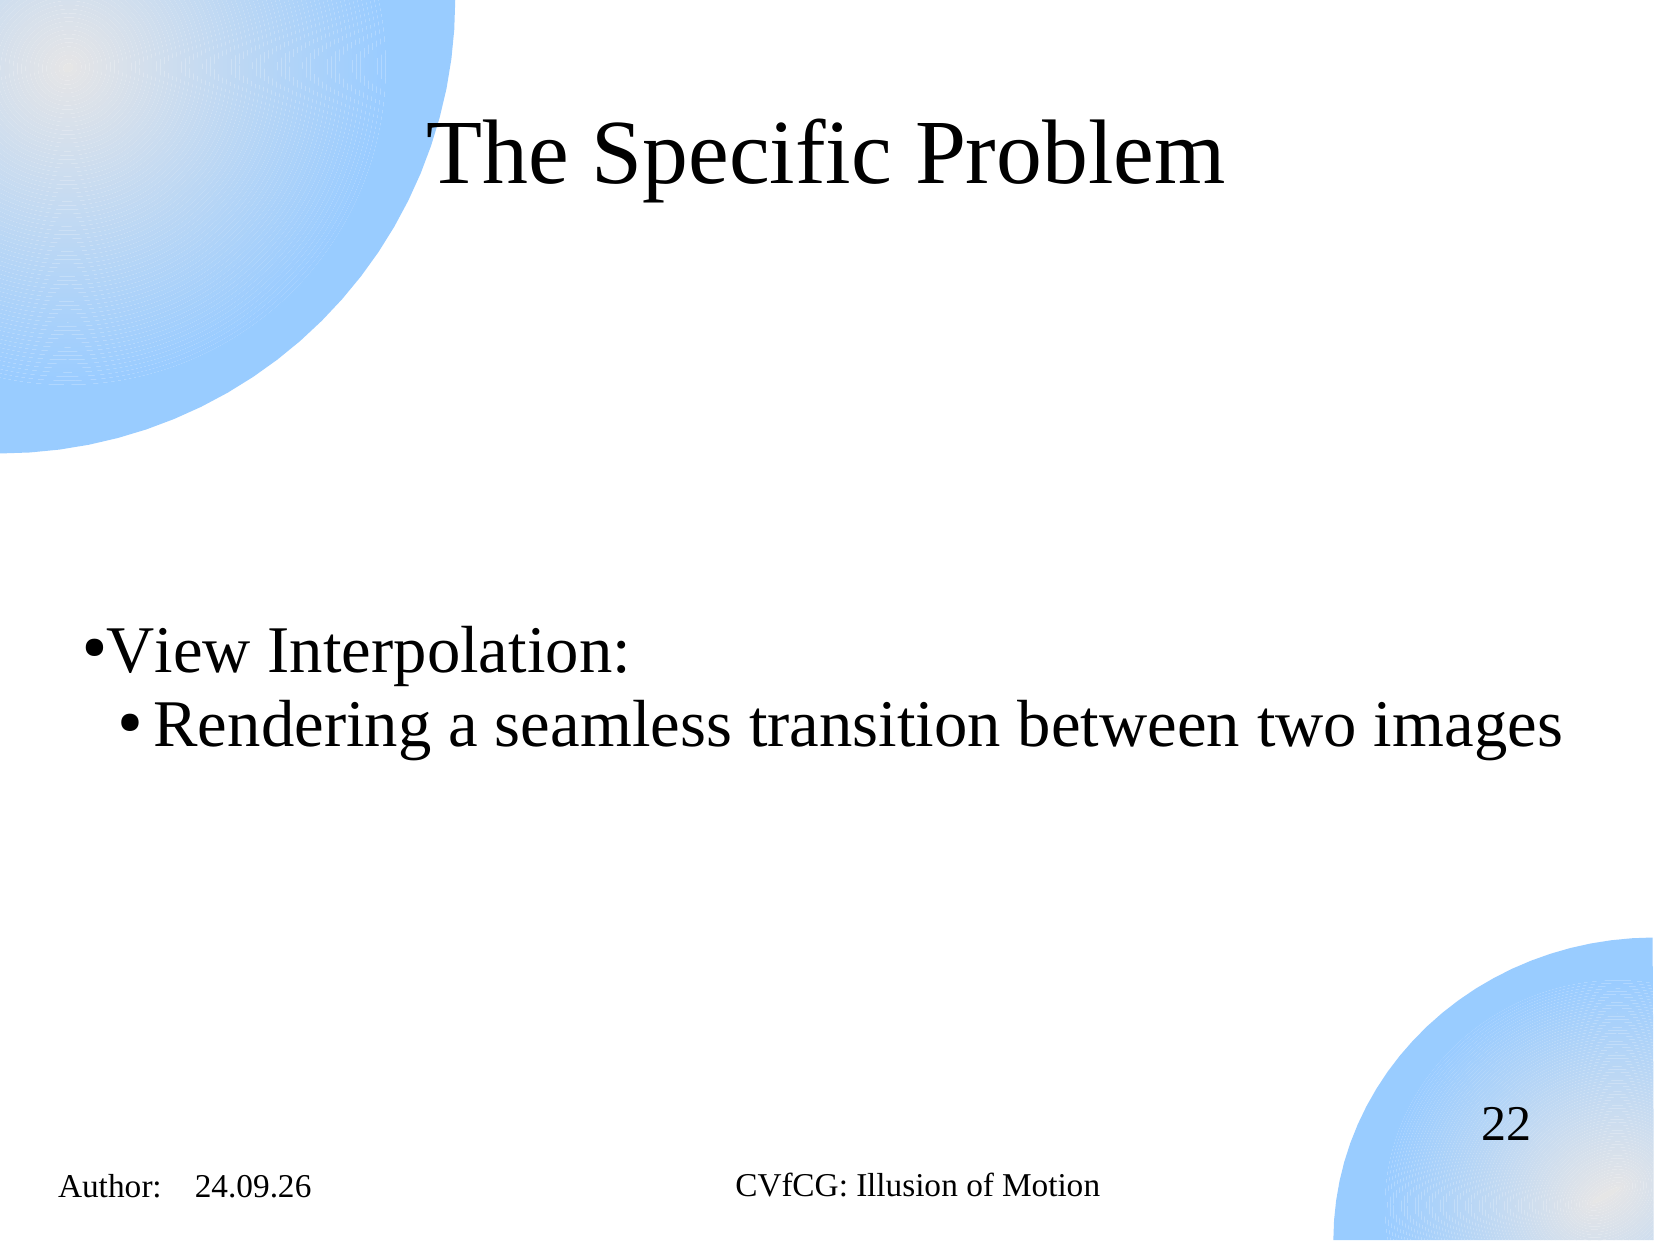

# The Specific Problem
View Interpolation:
Rendering a seamless transition between two images
CVfCG: Illusion of Motion